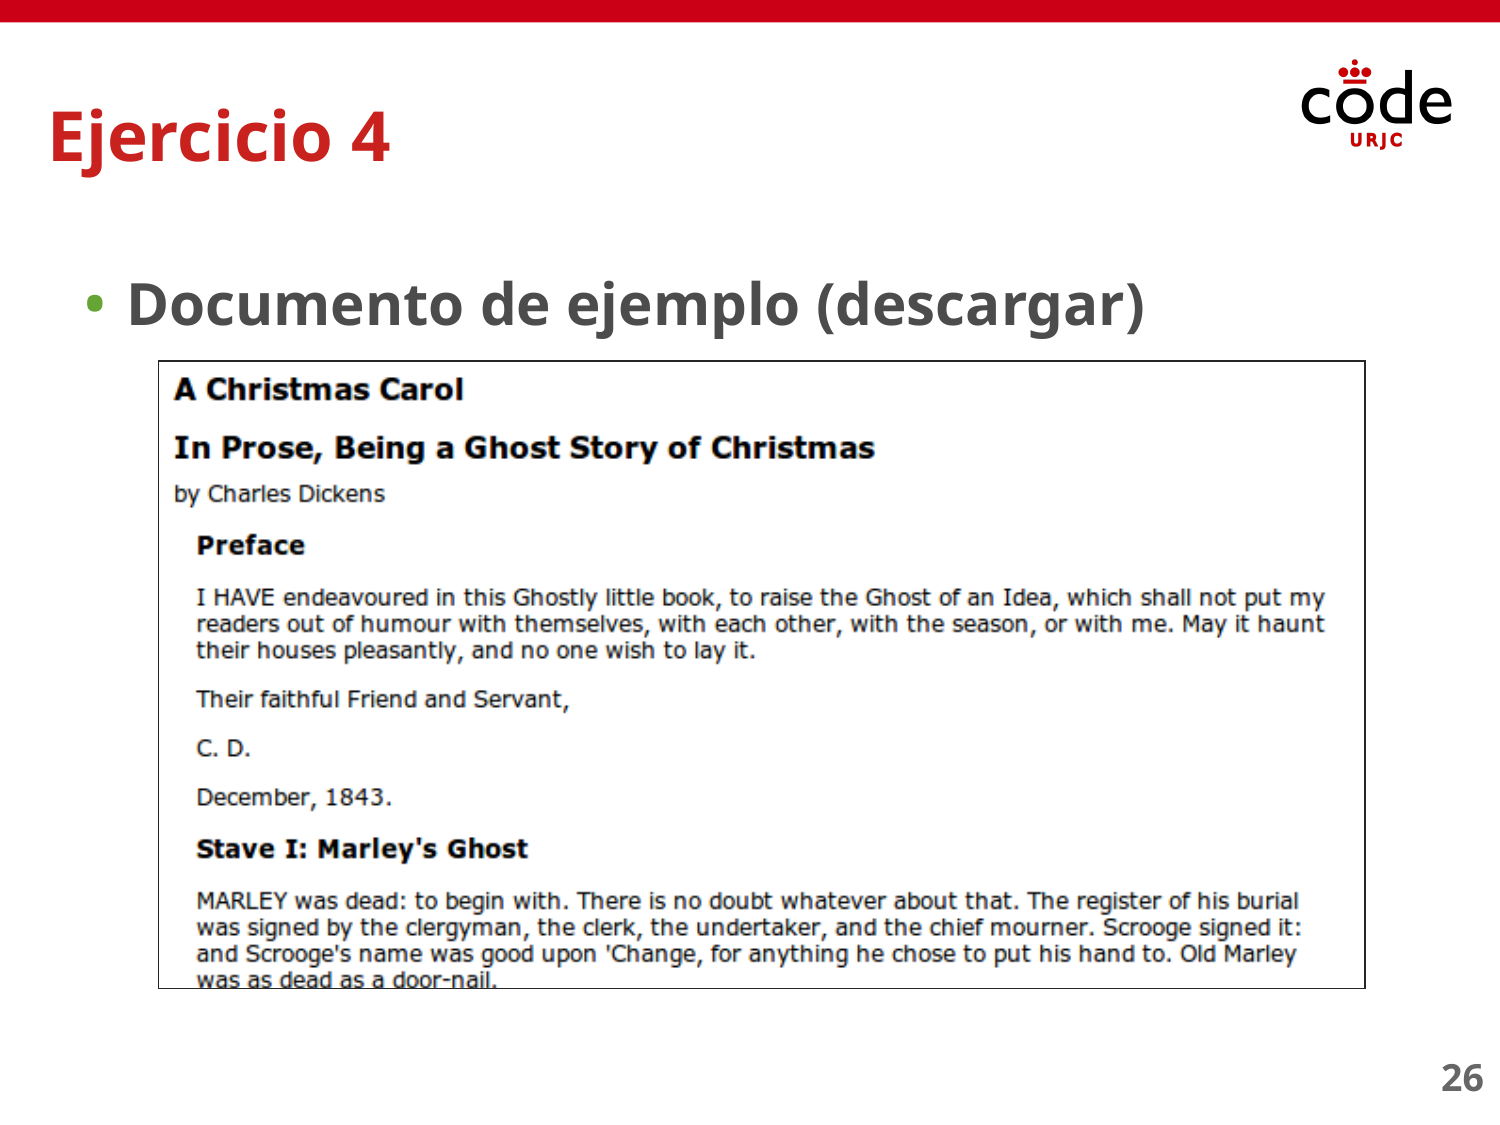

# Ejercicio 4
Documento de ejemplo (descargar)